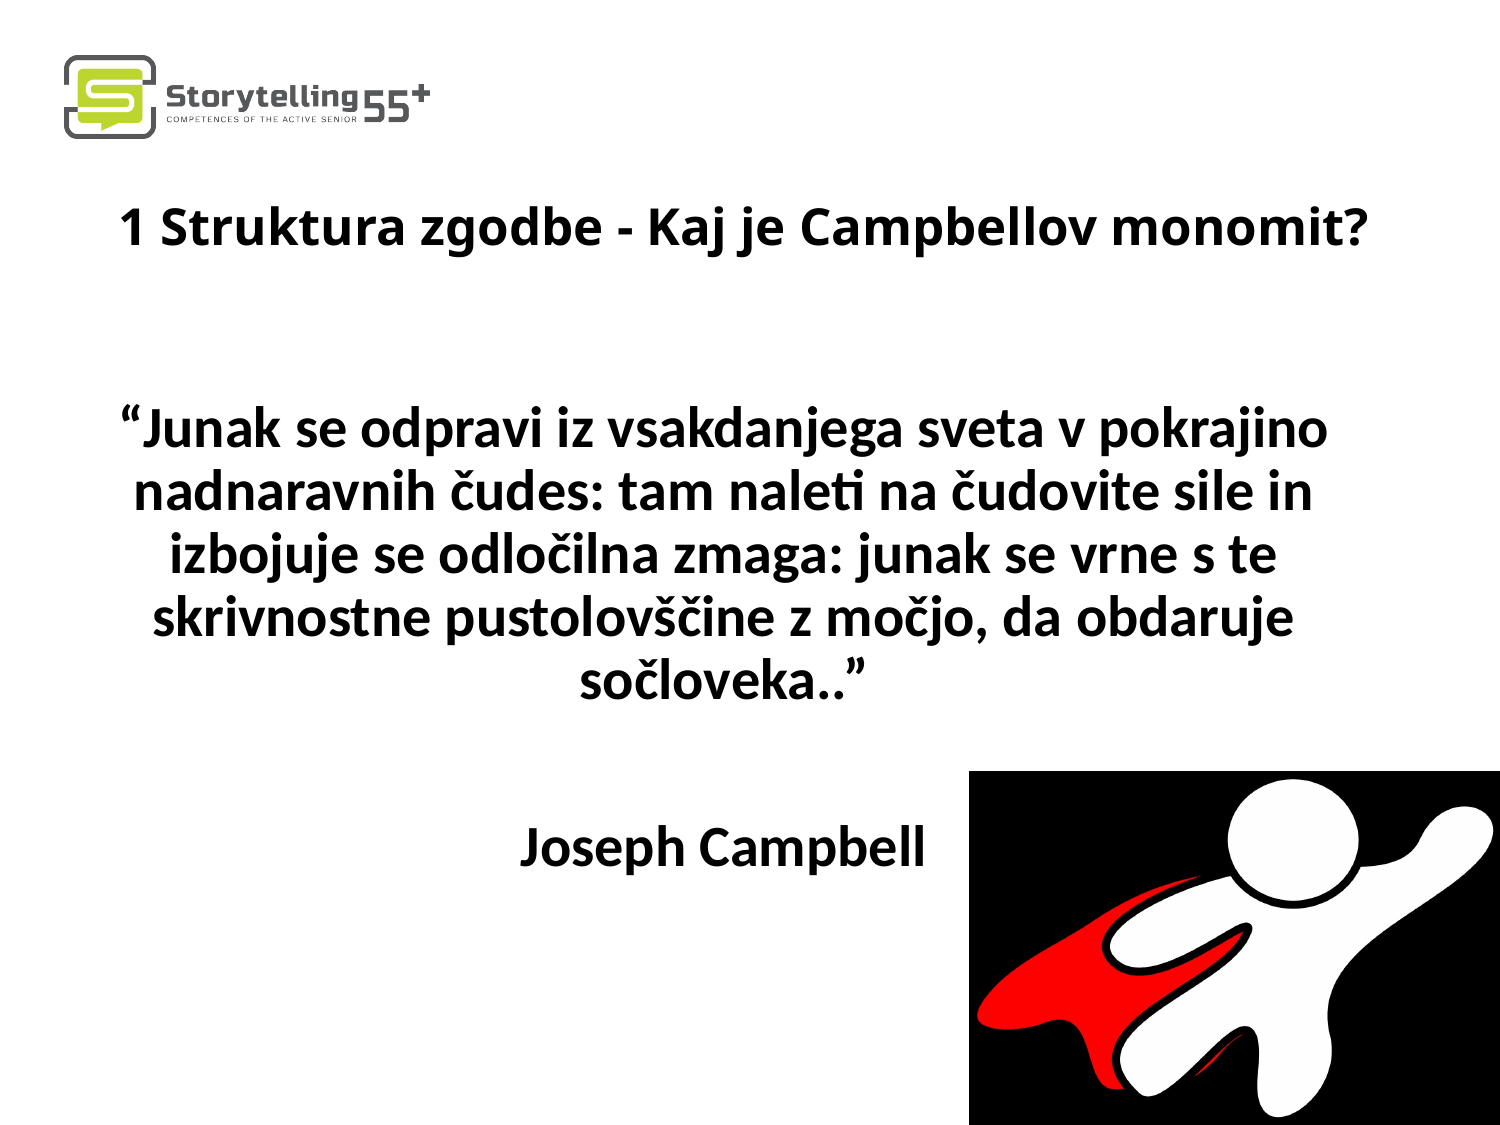

# 1 Struktura zgodbe - Kaj je Campbellov monomit?
“Junak se odpravi iz vsakdanjega sveta v pokrajino nadnaravnih čudes: tam naleti na čudovite sile in izbojuje se odločilna zmaga: junak se vrne s te skrivnostne pustolovščine z močjo, da obdaruje sočloveka..”
Joseph Campbell